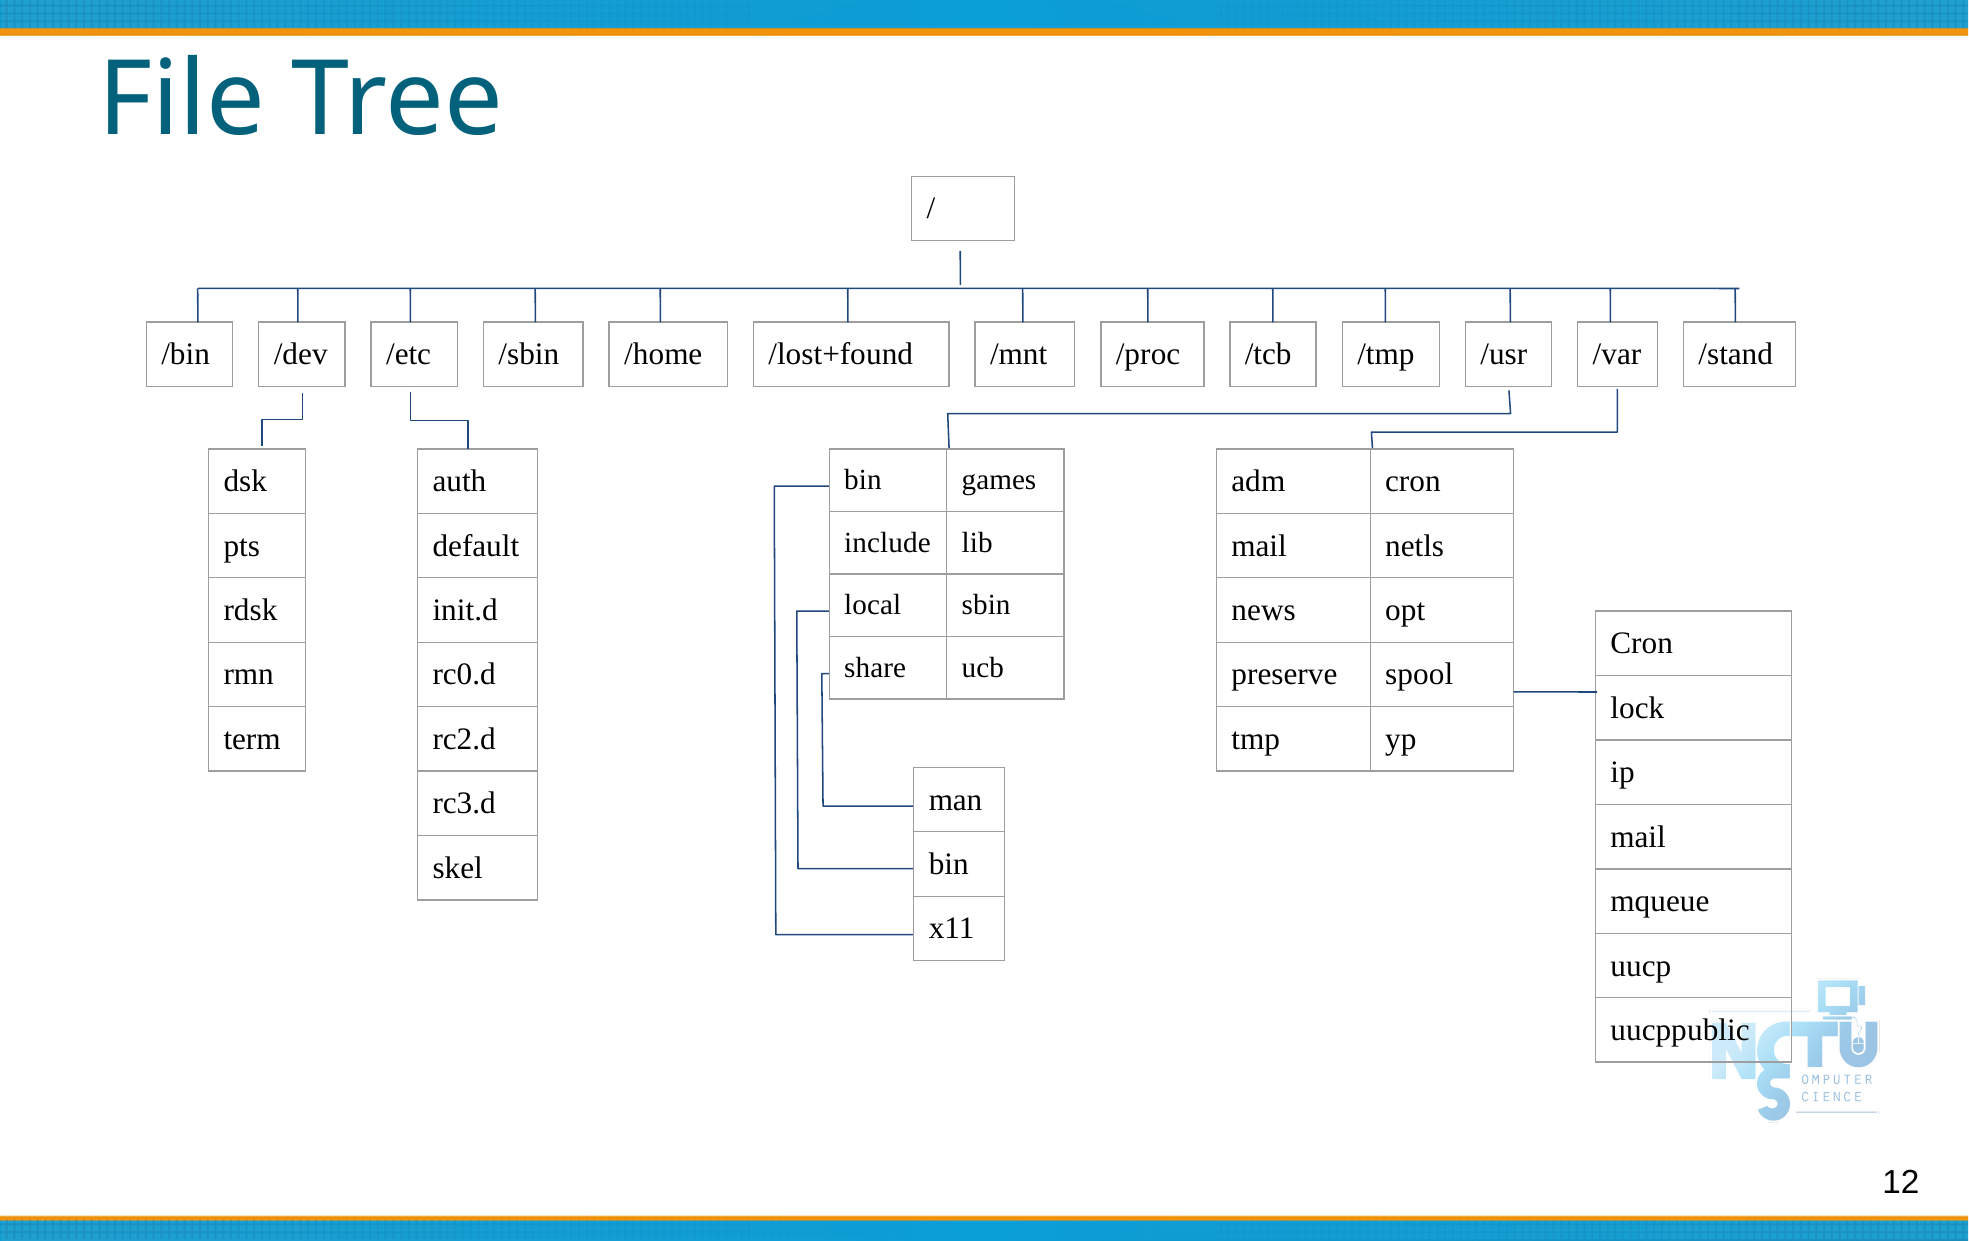

# File Tree
| / |
| --- |
| /bin |
| --- |
| /dev |
| --- |
| /etc |
| --- |
| /sbin |
| --- |
| /home |
| --- |
| /lost+found |
| --- |
| /mnt |
| --- |
| /proc |
| --- |
| /tcb |
| --- |
| /tmp |
| --- |
| /usr |
| --- |
| /var |
| --- |
| /stand |
| --- |
| dsk |
| --- |
| pts |
| rdsk |
| rmn |
| term |
| auth |
| --- |
| default |
| init.d |
| rc0.d |
| rc2.d |
| rc3.d |
| skel |
| bin | games |
| --- | --- |
| include | lib |
| local | sbin |
| share | ucb |
| adm | cron |
| --- | --- |
| mail | netls |
| news | opt |
| preserve | spool |
| tmp | yp |
| Cron |
| --- |
| lock |
| ip |
| mail |
| mqueue |
| uucp |
| uucppublic |
| man |
| --- |
| bin |
| x11 |